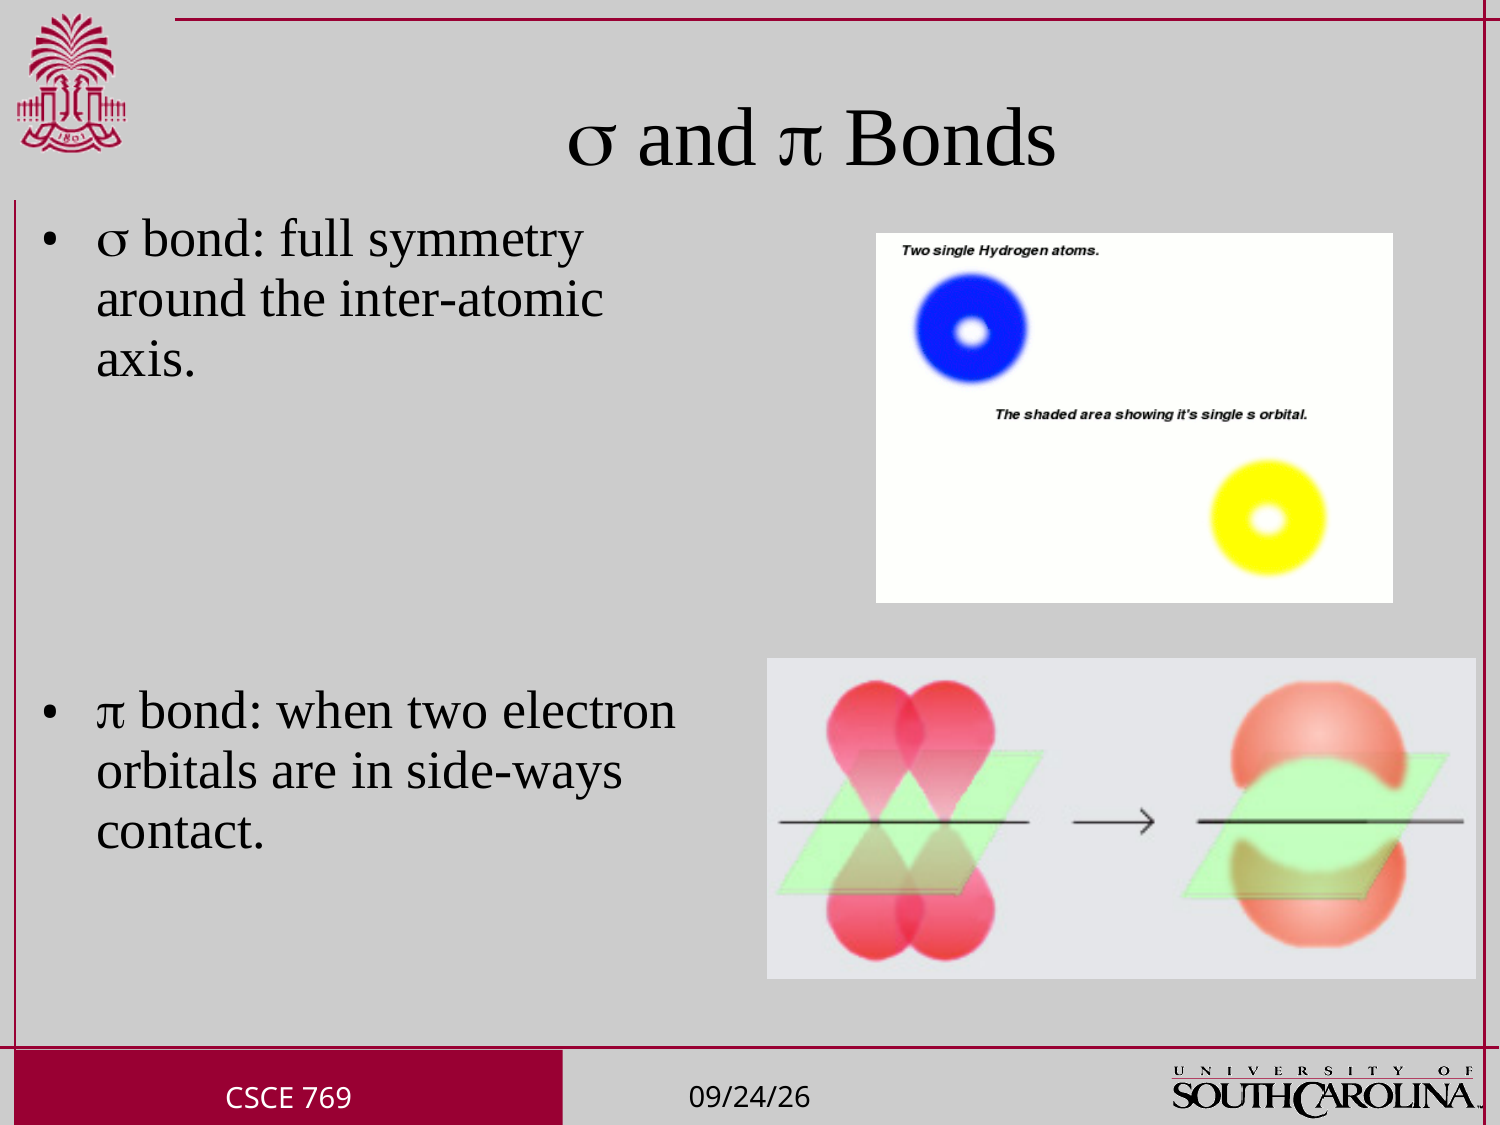

#  and  Bonds
s bond: full symmetry around the inter-atomic axis.
p bond: when two electron orbitals are in side-ways contact.